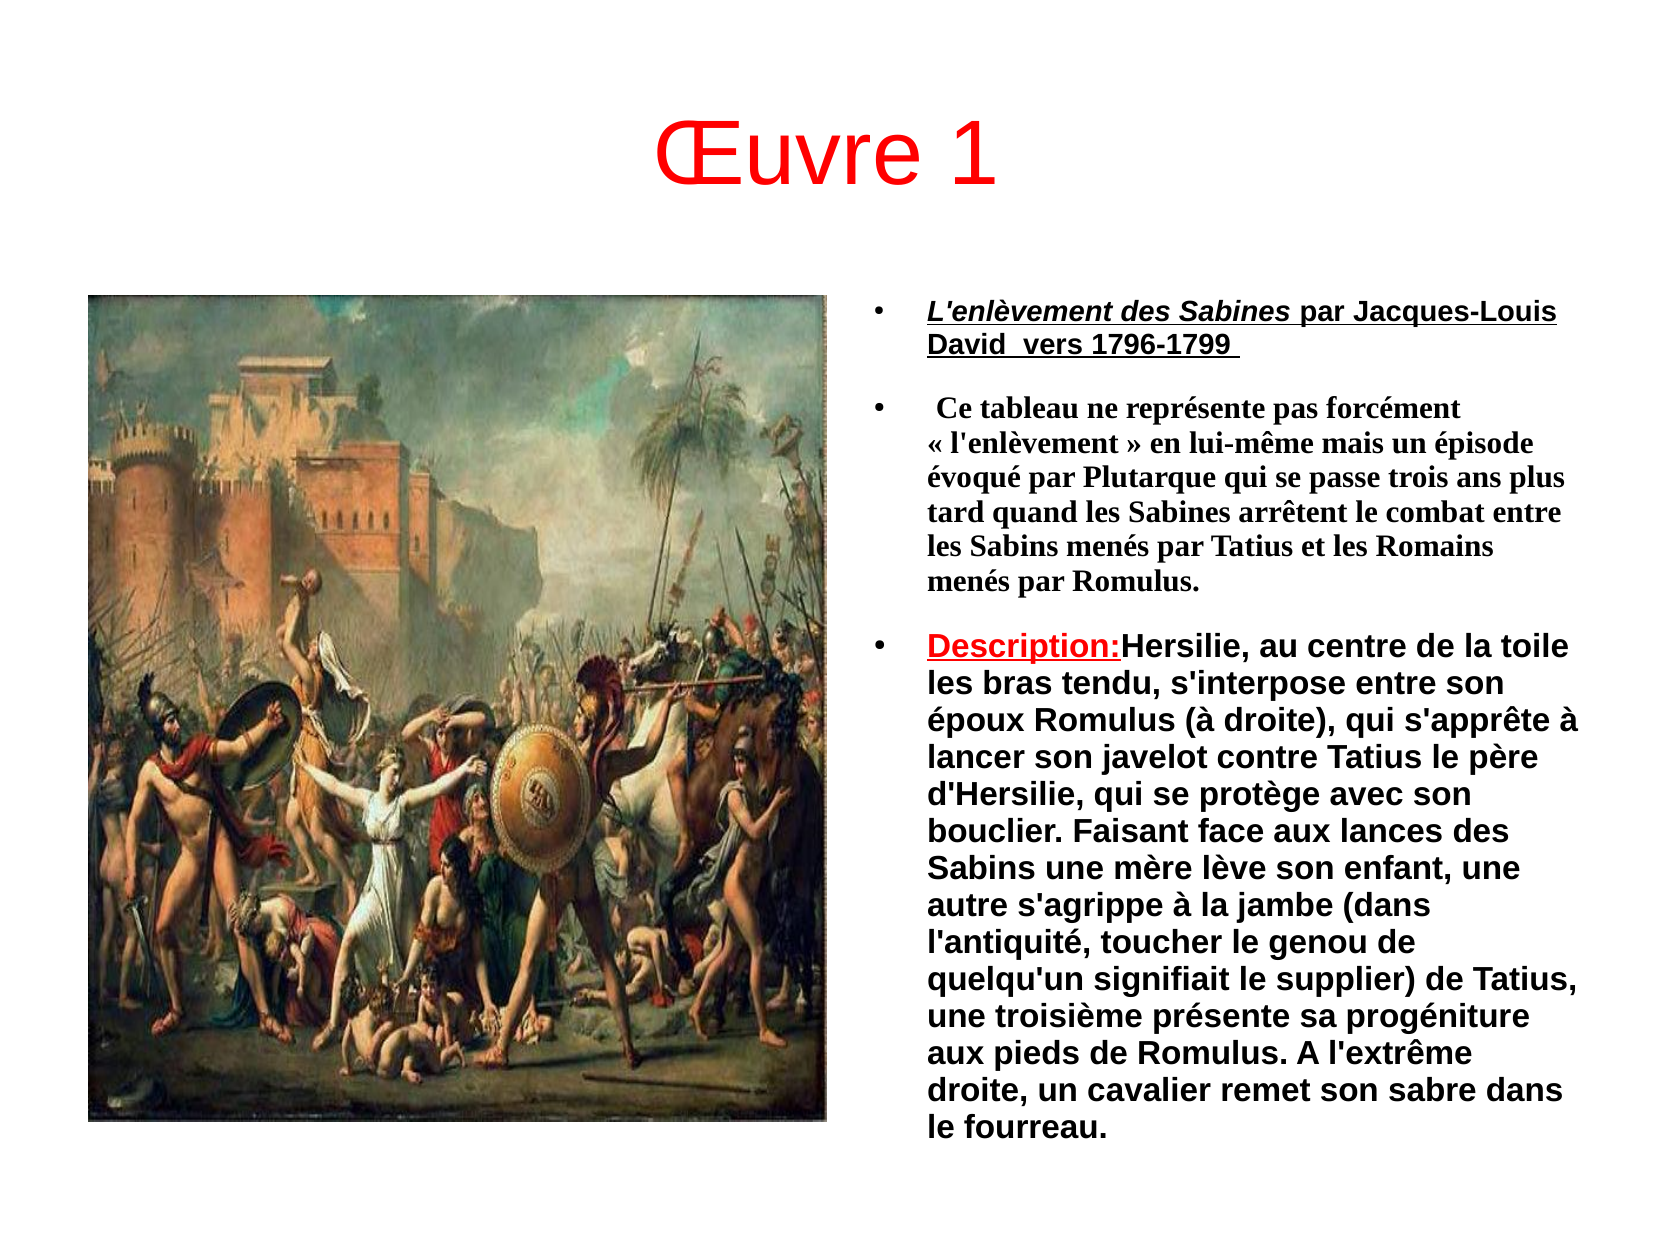

# Œuvre 1
L'enlèvement des Sabines par Jacques-Louis David vers 1796-1799
 Ce tableau ne représente pas forcément « l'enlèvement » en lui-même mais un épisode évoqué par Plutarque qui se passe trois ans plus tard quand les Sabines arrêtent le combat entre les Sabins menés par Tatius et les Romains menés par Romulus.
Description:Hersilie, au centre de la toile les bras tendu, s'interpose entre son époux Romulus (à droite), qui s'apprête à lancer son javelot contre Tatius le père d'Hersilie, qui se protège avec son bouclier. Faisant face aux lances des Sabins une mère lève son enfant, une autre s'agrippe à la jambe (dans l'antiquité, toucher le genou de quelqu'un signifiait le supplier) de Tatius, une troisième présente sa progéniture aux pieds de Romulus. A l'extrême droite, un cavalier remet son sabre dans le fourreau.